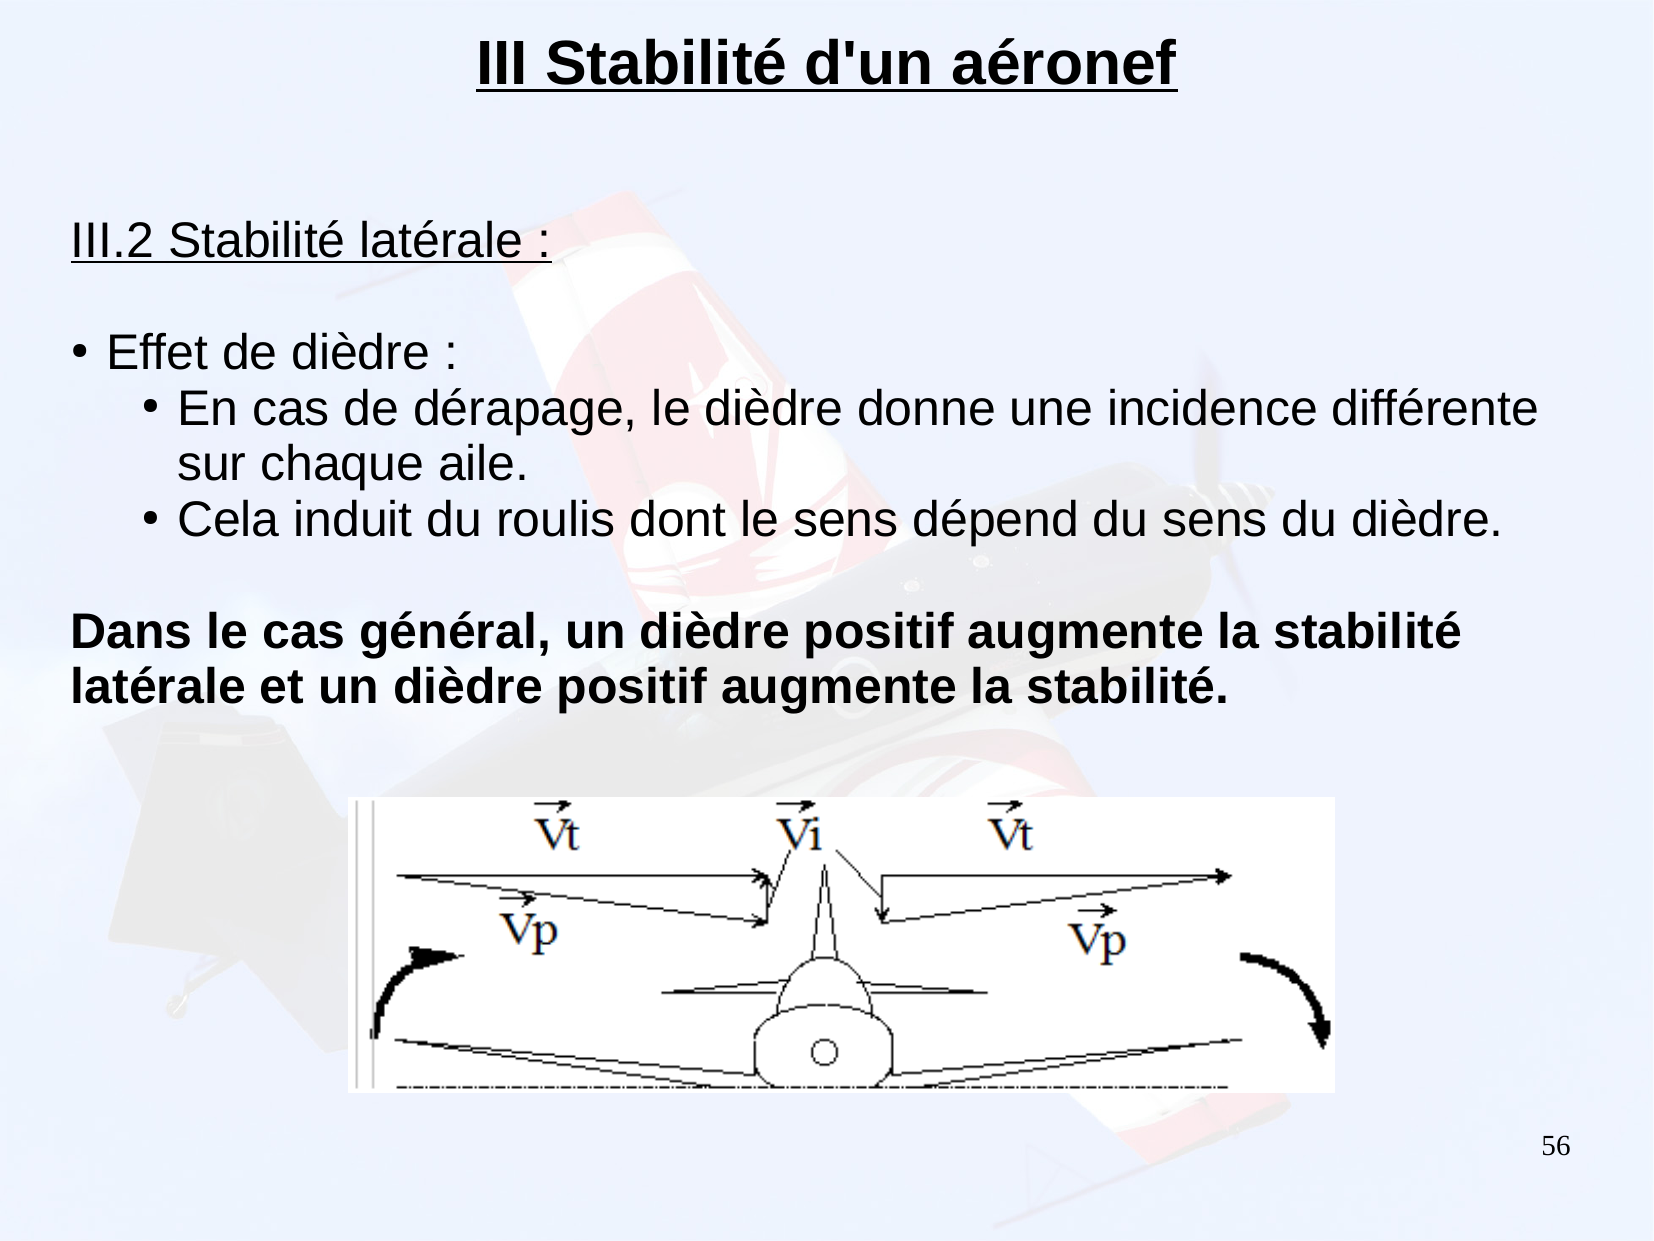

# III Stabilité d'un aéronef
III.2 Stabilité latérale :
Effet de dièdre :
En cas de dérapage, le dièdre donne une incidence différente sur chaque aile.
Cela induit du roulis dont le sens dépend du sens du dièdre.
Dans le cas général, un dièdre positif augmente la stabilité latérale et un dièdre positif augmente la stabilité.
56